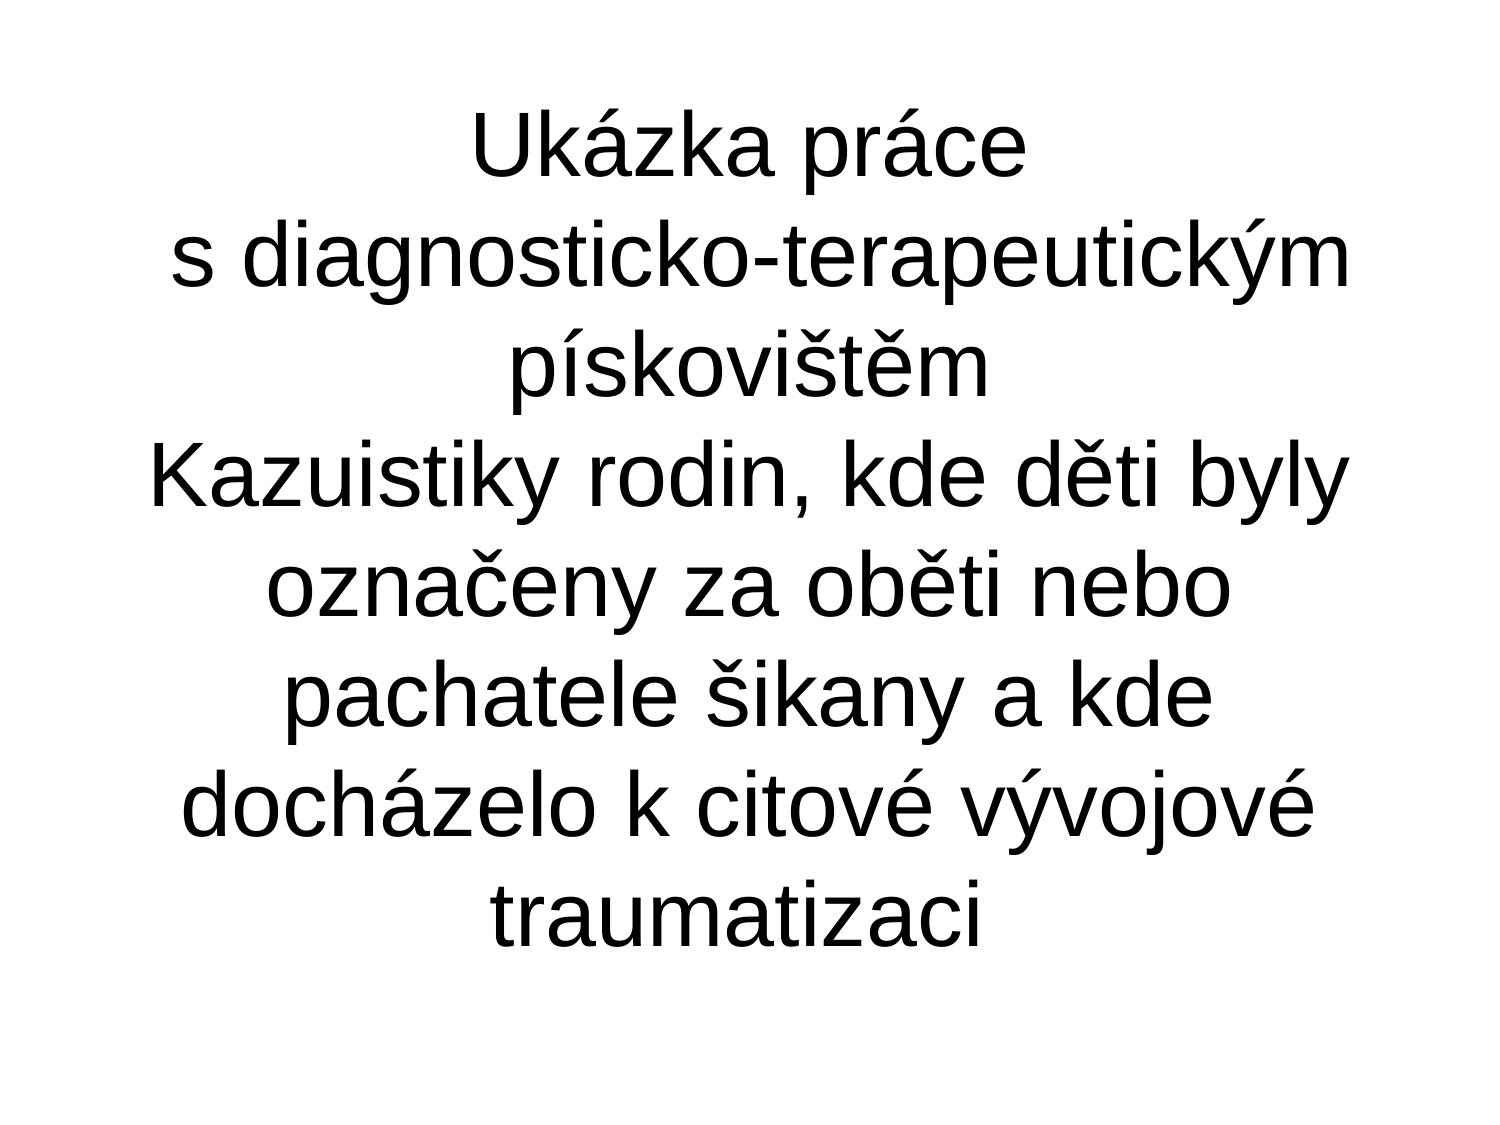

# Ukázka práce s diagnosticko-terapeutickým pískovištěm Kazuistiky rodin, kde děti byly označeny za oběti nebo pachatele šikany a kde docházelo k citové vývojové traumatizaci